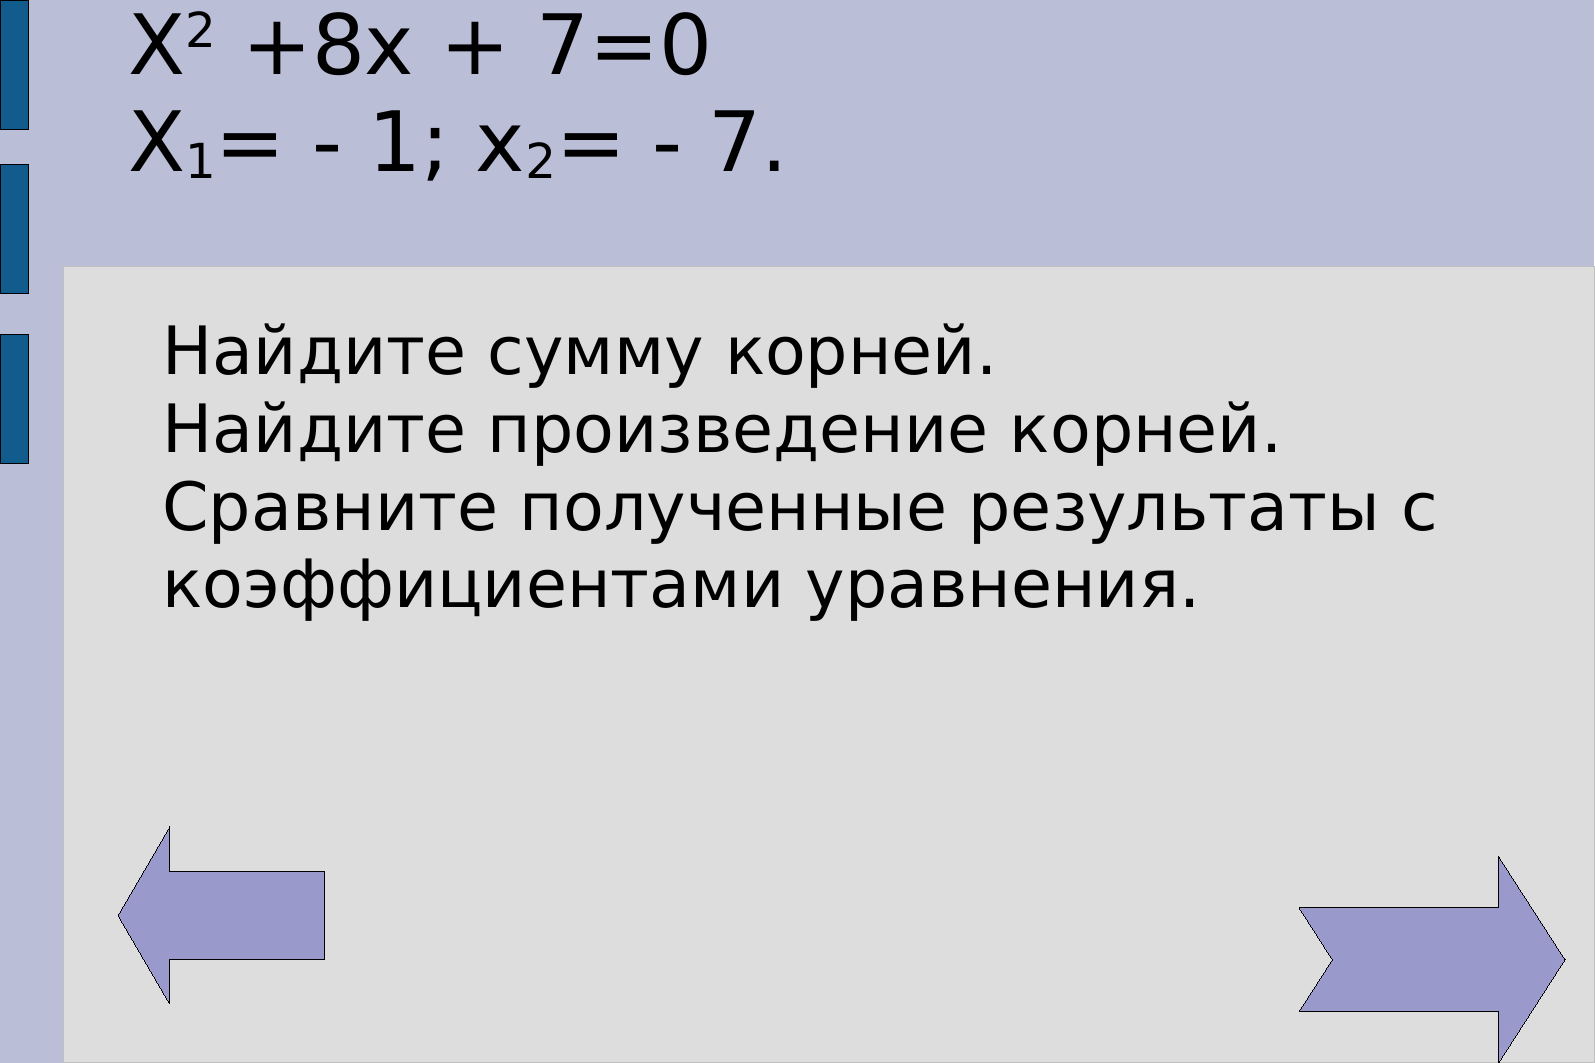

X2 +8x + 7=0
X1= - 1; x2= - 7.
Найдите сумму корней.
Найдите произведение корней.
Сравните полученные результаты с коэффициентами уравнения.